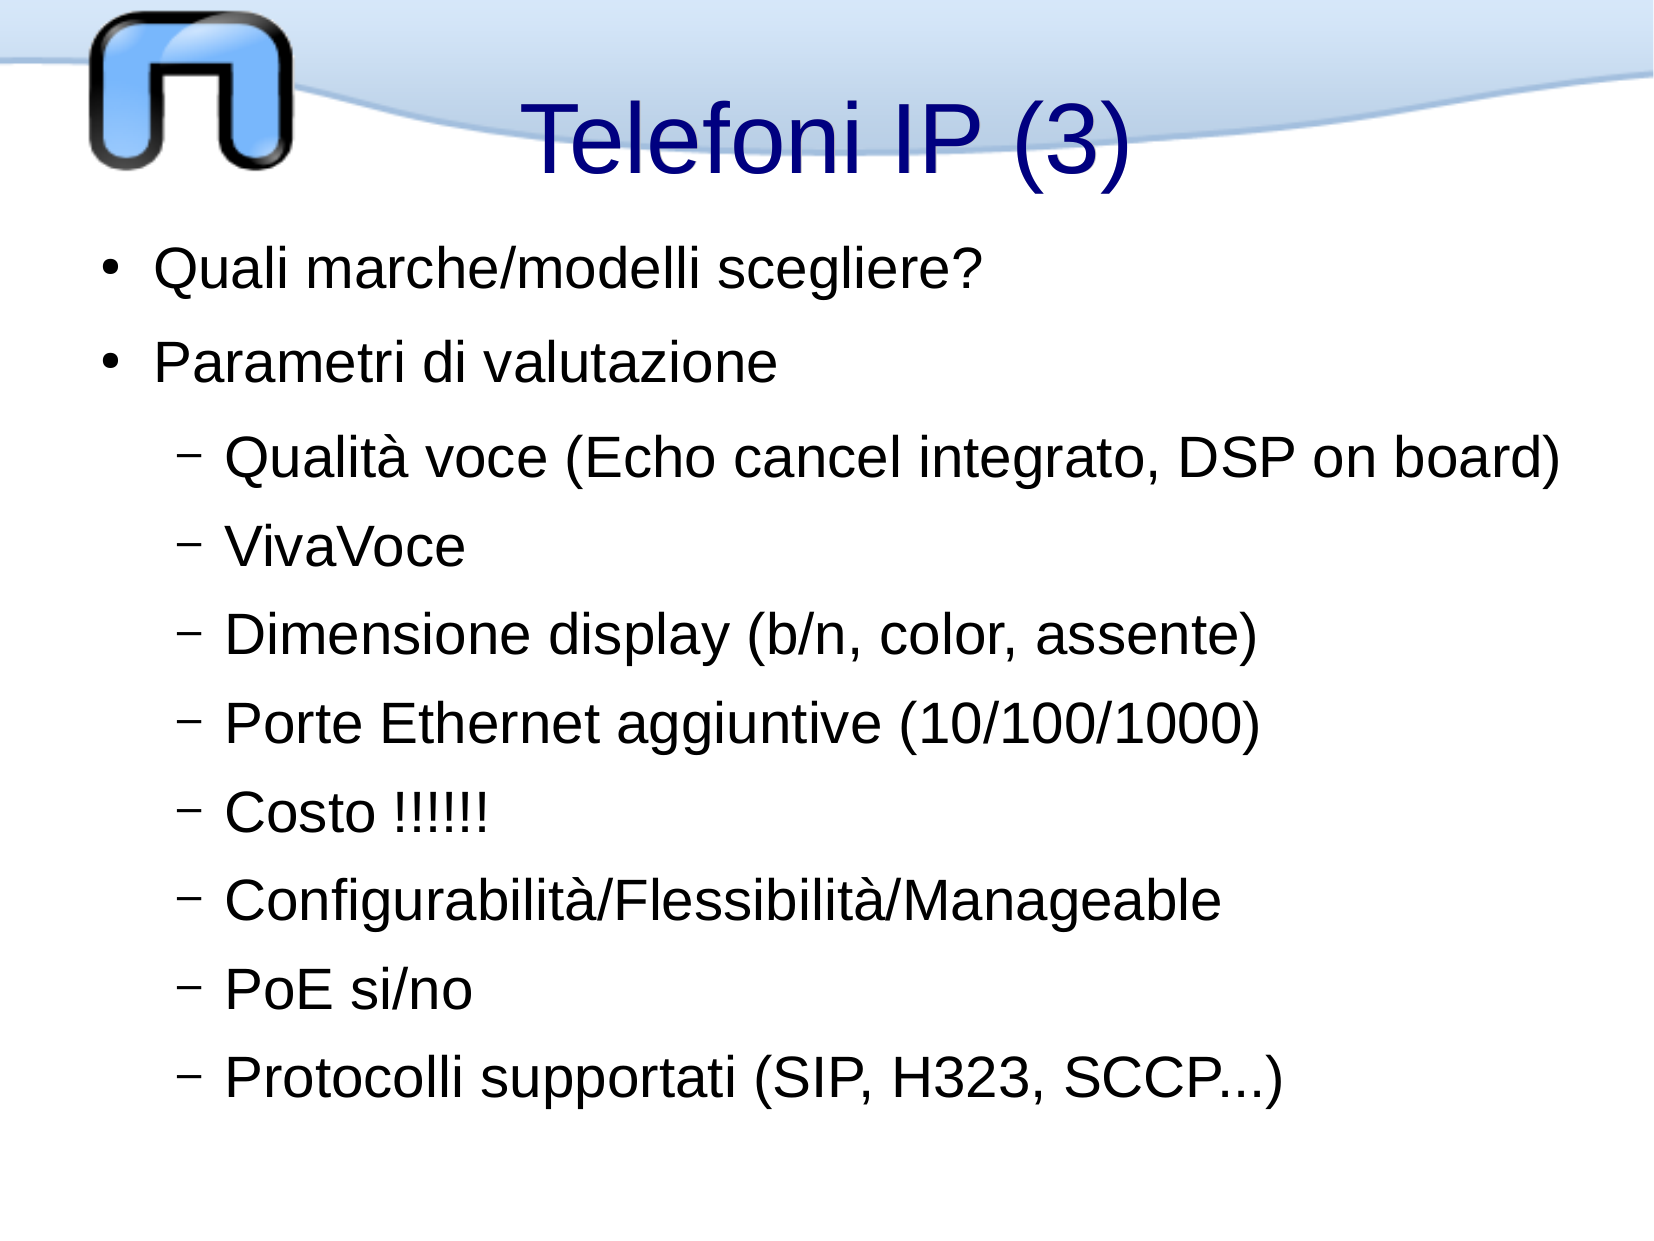

# Telefoni IP (3)
Quali marche/modelli scegliere?
Parametri di valutazione
Qualità voce (Echo cancel integrato, DSP on board)
VivaVoce
Dimensione display (b/n, color, assente)
Porte Ethernet aggiuntive (10/100/1000)
Costo !!!!!!
Configurabilità/Flessibilità/Manageable
PoE si/no
Protocolli supportati (SIP, H323, SCCP...)